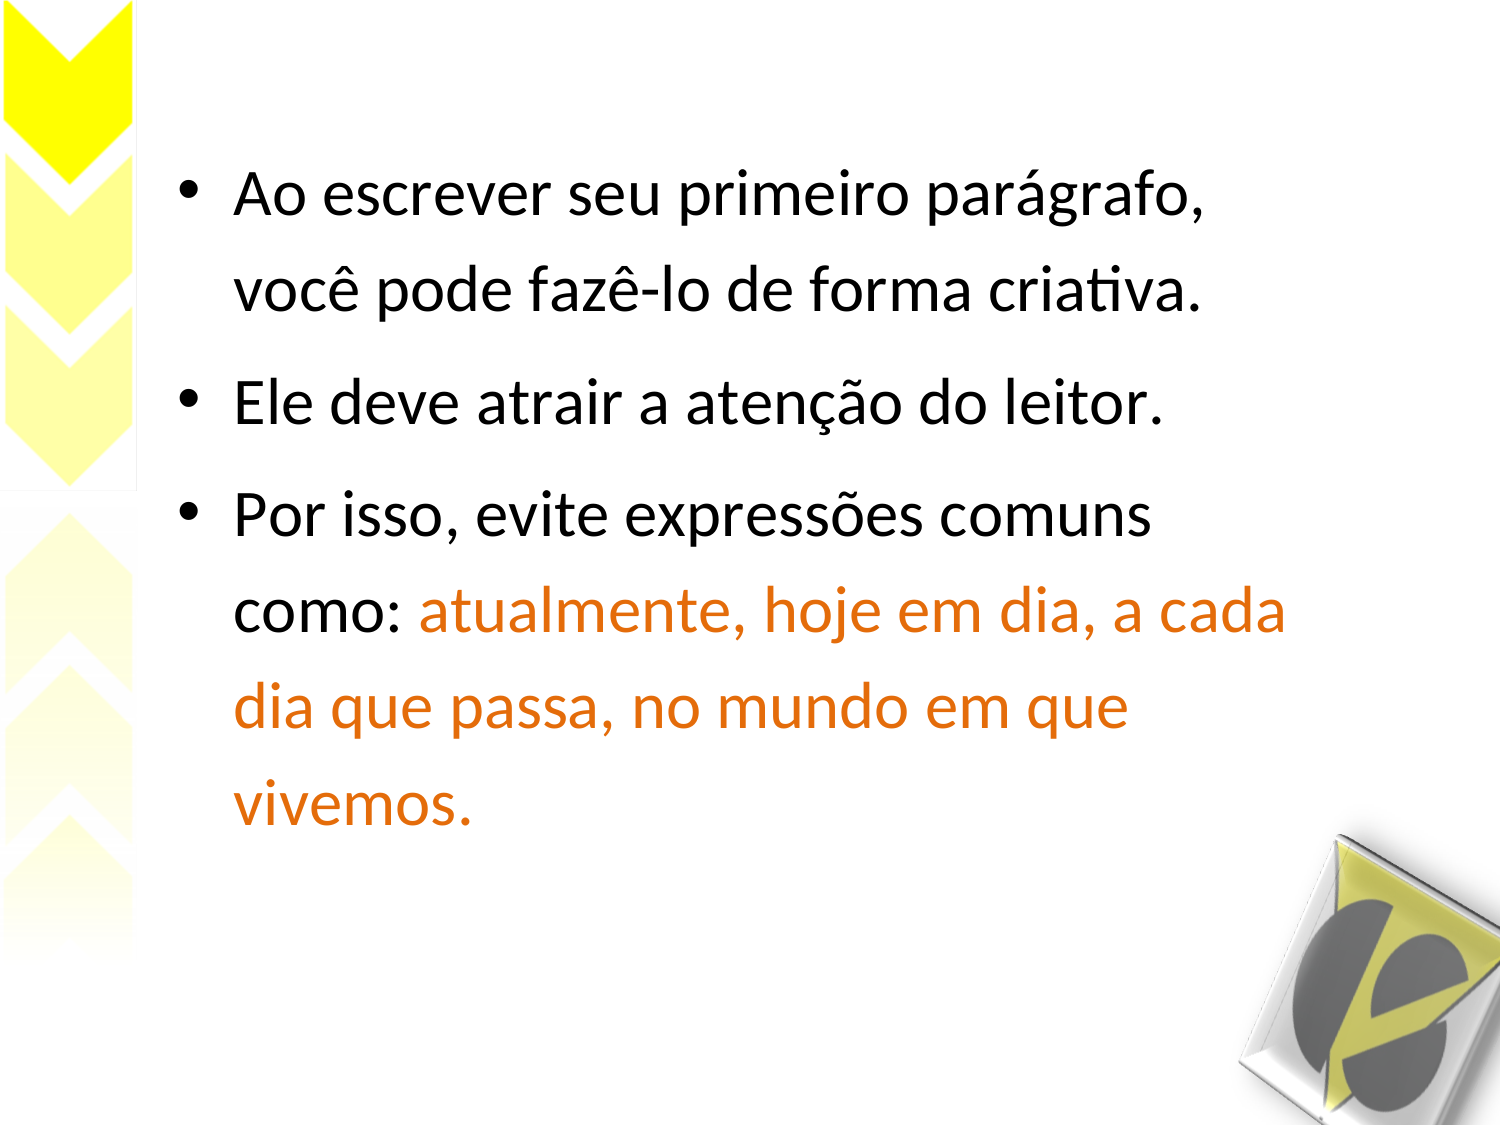

# Ao escrever seu primeiro parágrafo, você pode fazê-lo de forma criativa.
Ele deve atrair a atenção do leitor.
Por isso, evite expressões comuns como: atualmente, hoje em dia, a cada dia que passa, no mundo em que vivemos.